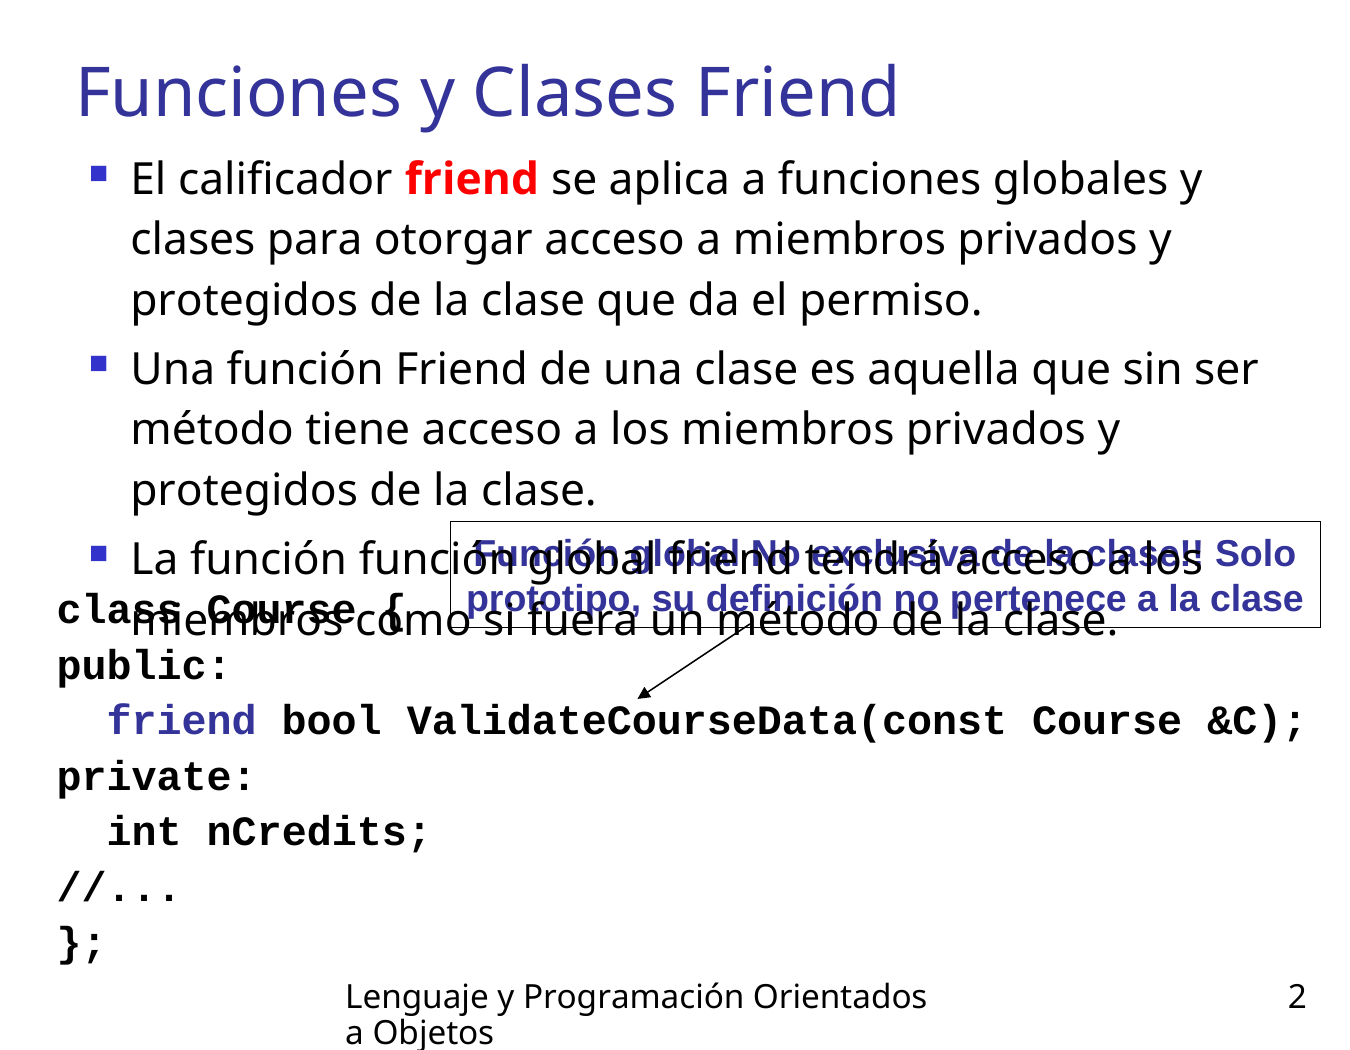

# Funciones y Clases Friend
El calificador friend se aplica a funciones globales y clases para otorgar acceso a miembros privados y protegidos de la clase que da el permiso.
Una función Friend de una clase es aquella que sin ser método tiene acceso a los miembros privados y protegidos de la clase.
La función función global friend tendrá acceso a los miembros como si fuera un método de la clase.
Función global No exclusiva de la clase!! Solo prototipo, su definición no pertenece a la clase
class Course {
public:
 friend bool ValidateCourseData(const Course &C);
private:
 int nCredits;
//...
};
Lenguaje y Programación Orientados a Objetos
2